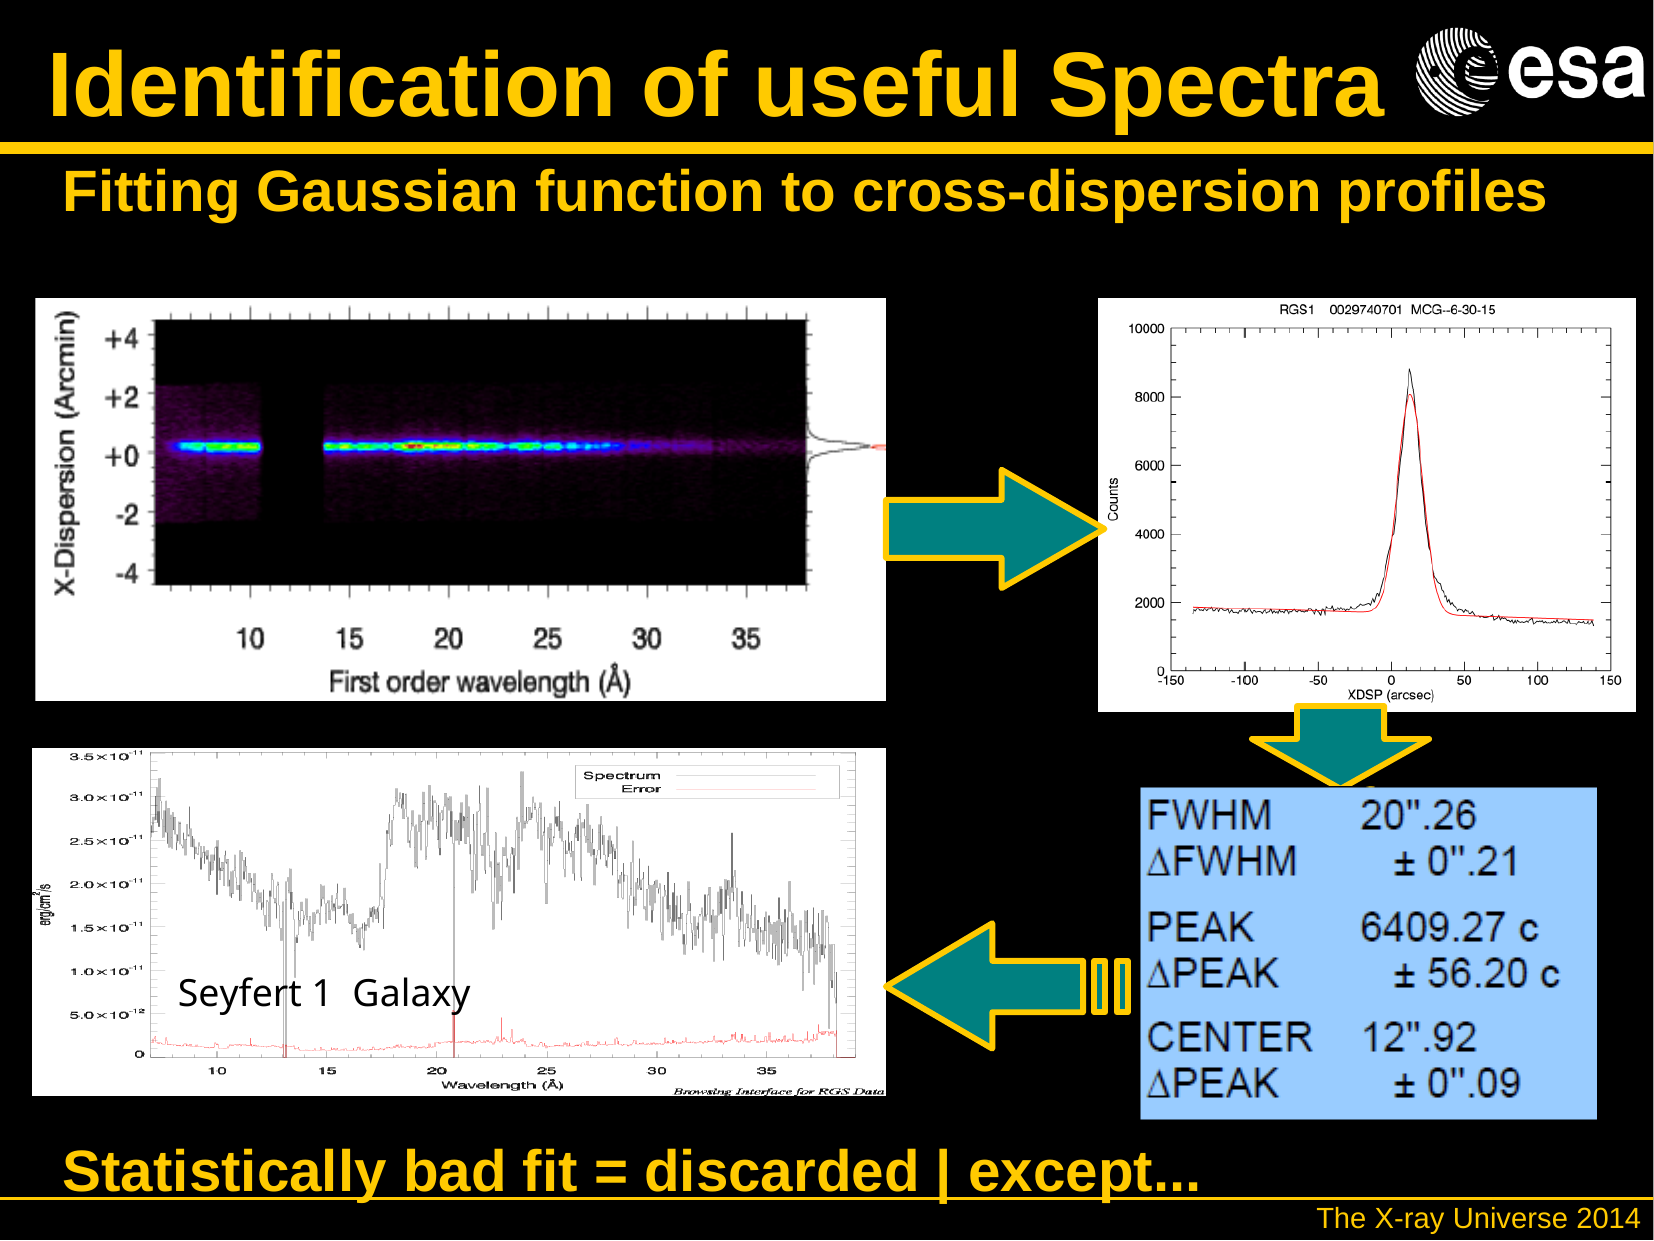

# Identification of useful Spectra
Fitting Gaussian function to cross-dispersion profiles
Statistically bad fit = discarded | except...
Seyfert 1 Galaxy
The X-ray Universe 2014